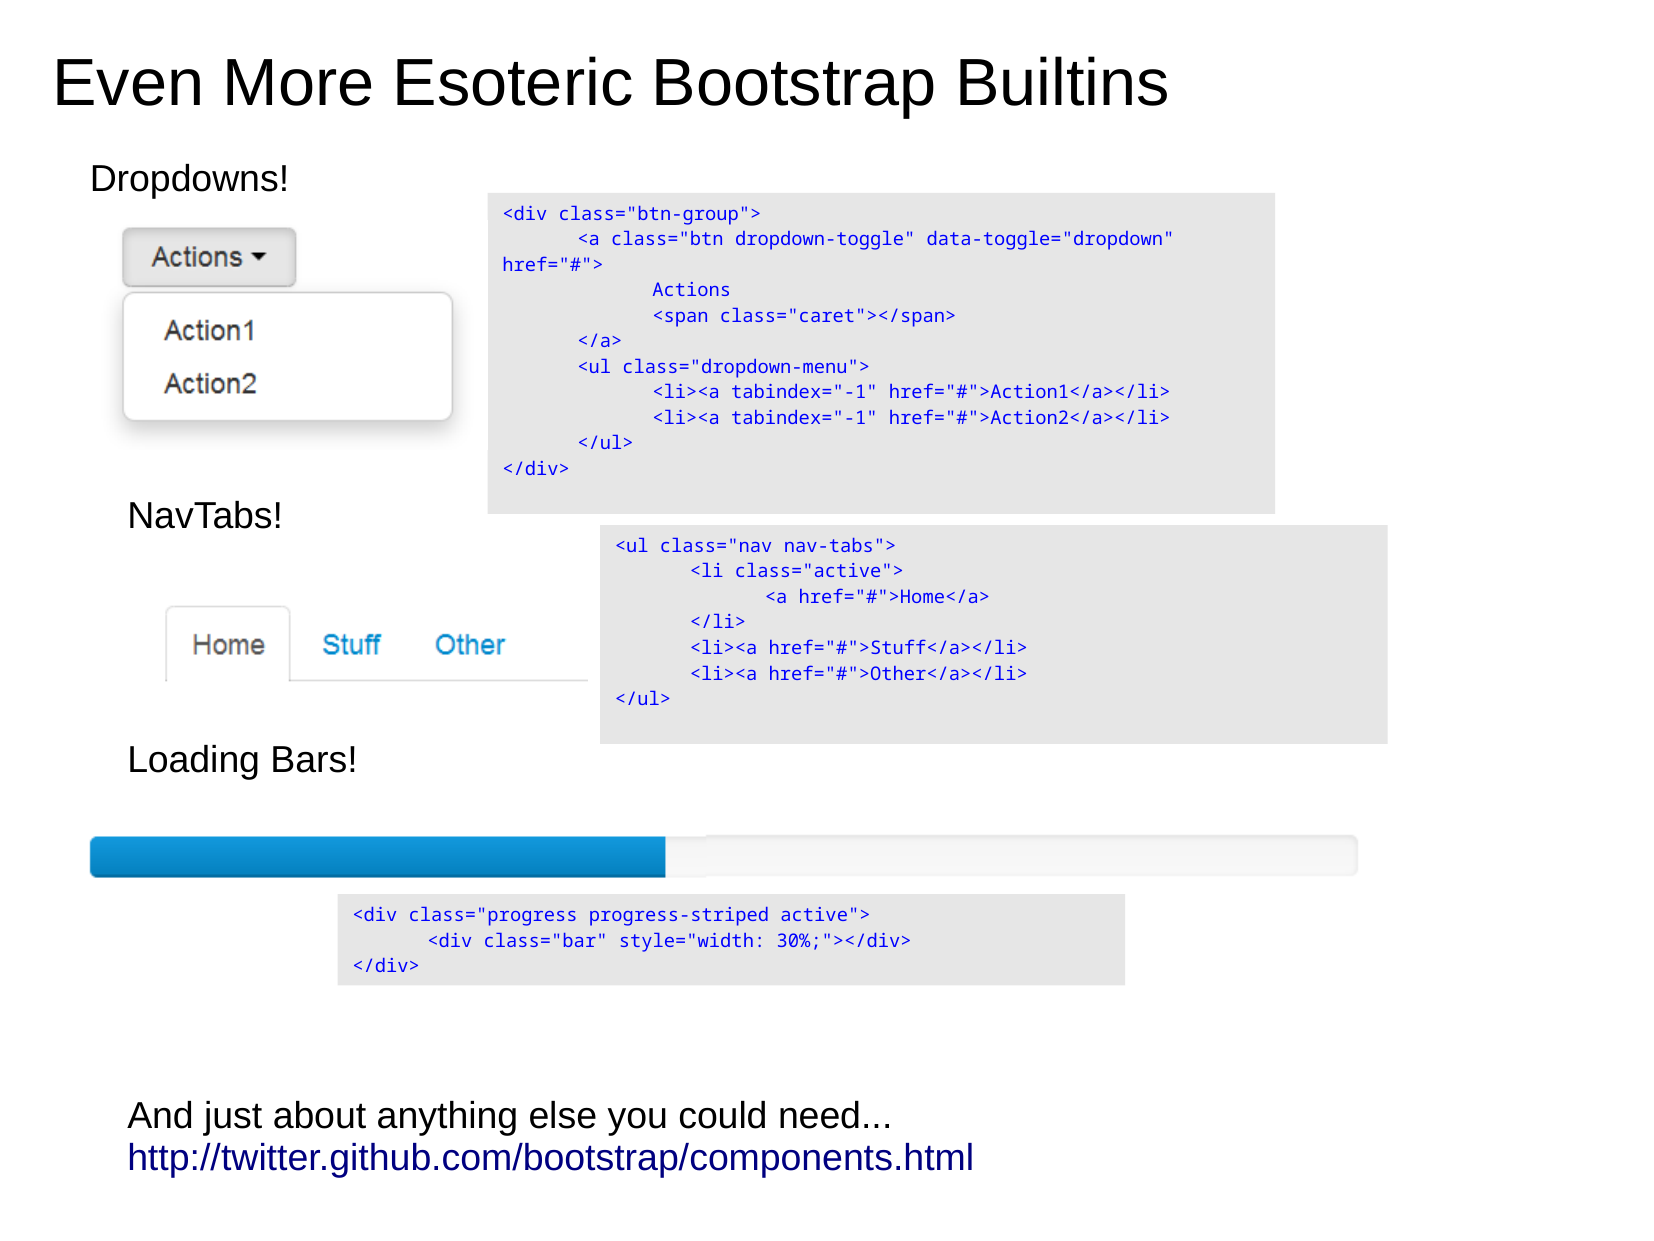

Even More Esoteric Bootstrap Builtins
Dropdowns!
<div class="btn-group">
	<a class="btn dropdown-toggle" data-toggle="dropdown" href="#">
		Actions
		<span class="caret"></span>
	</a>
	<ul class="dropdown-menu">
		<li><a tabindex="-1" href="#">Action1</a></li>
		<li><a tabindex="-1" href="#">Action2</a></li>
	</ul>
</div>
NavTabs!
<ul class="nav nav-tabs">
	<li class="active">
		<a href="#">Home</a>
	</li>
	<li><a href="#">Stuff</a></li>
	<li><a href="#">Other</a></li>
</ul>
Loading Bars!
<div class="progress progress-striped active">
	<div class="bar" style="width: 30%;"></div>
</div>
And just about anything else you could need...
http://twitter.github.com/bootstrap/components.html